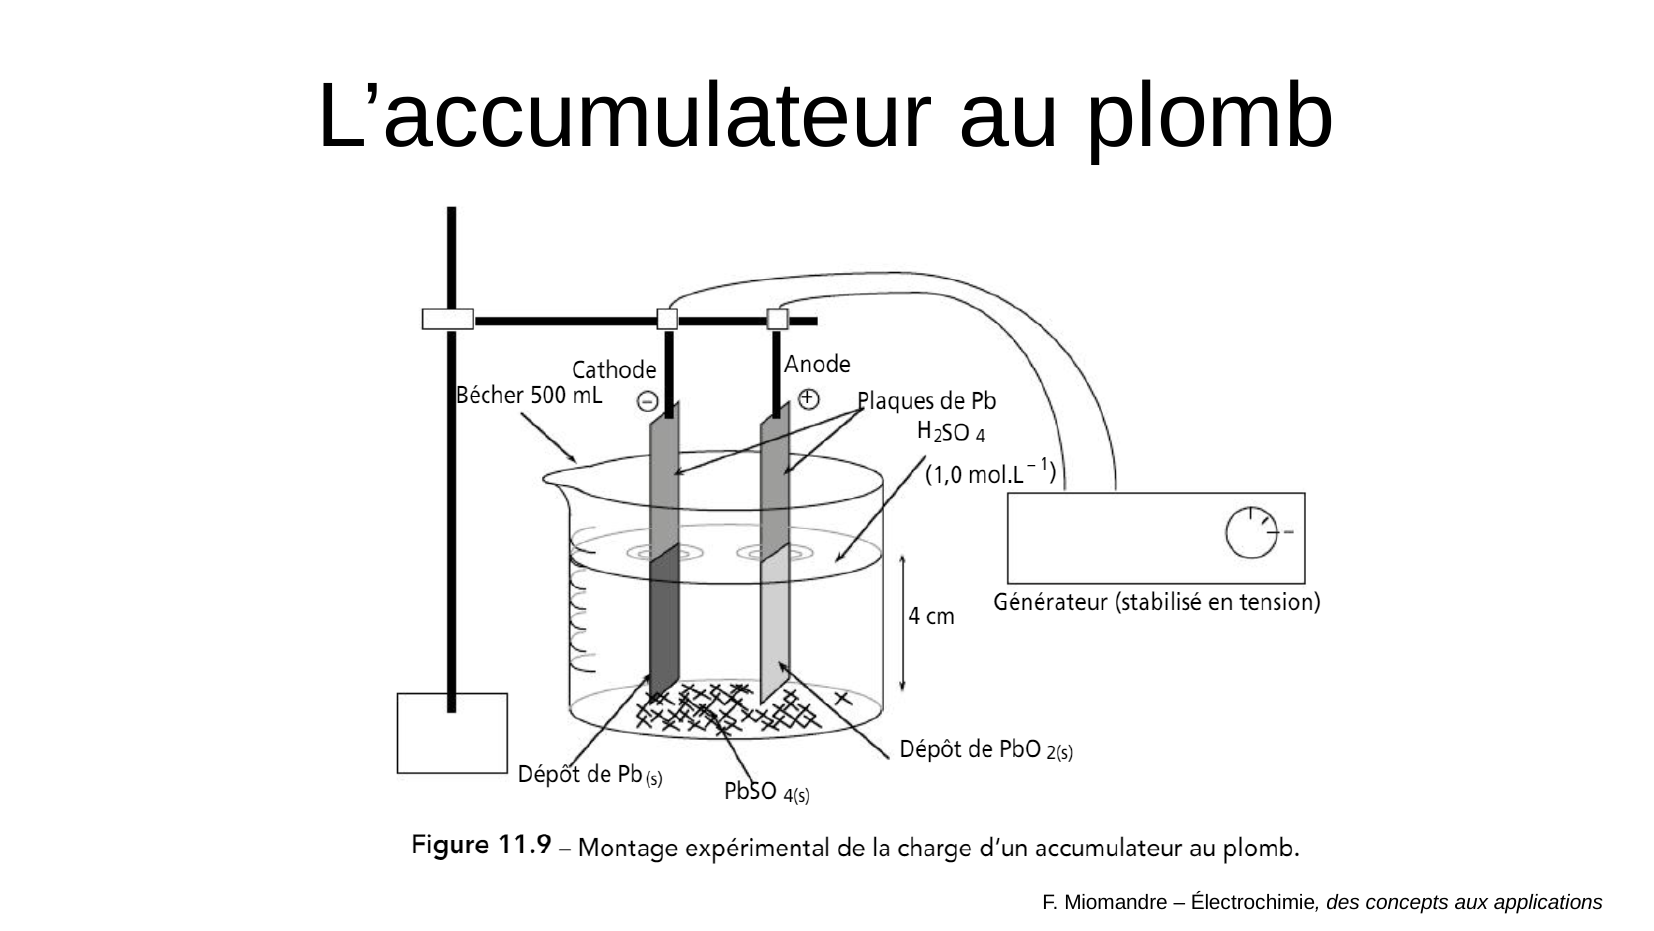

# L’accumulateur au plomb
F. Miomandre – Électrochimie, des concepts aux applications